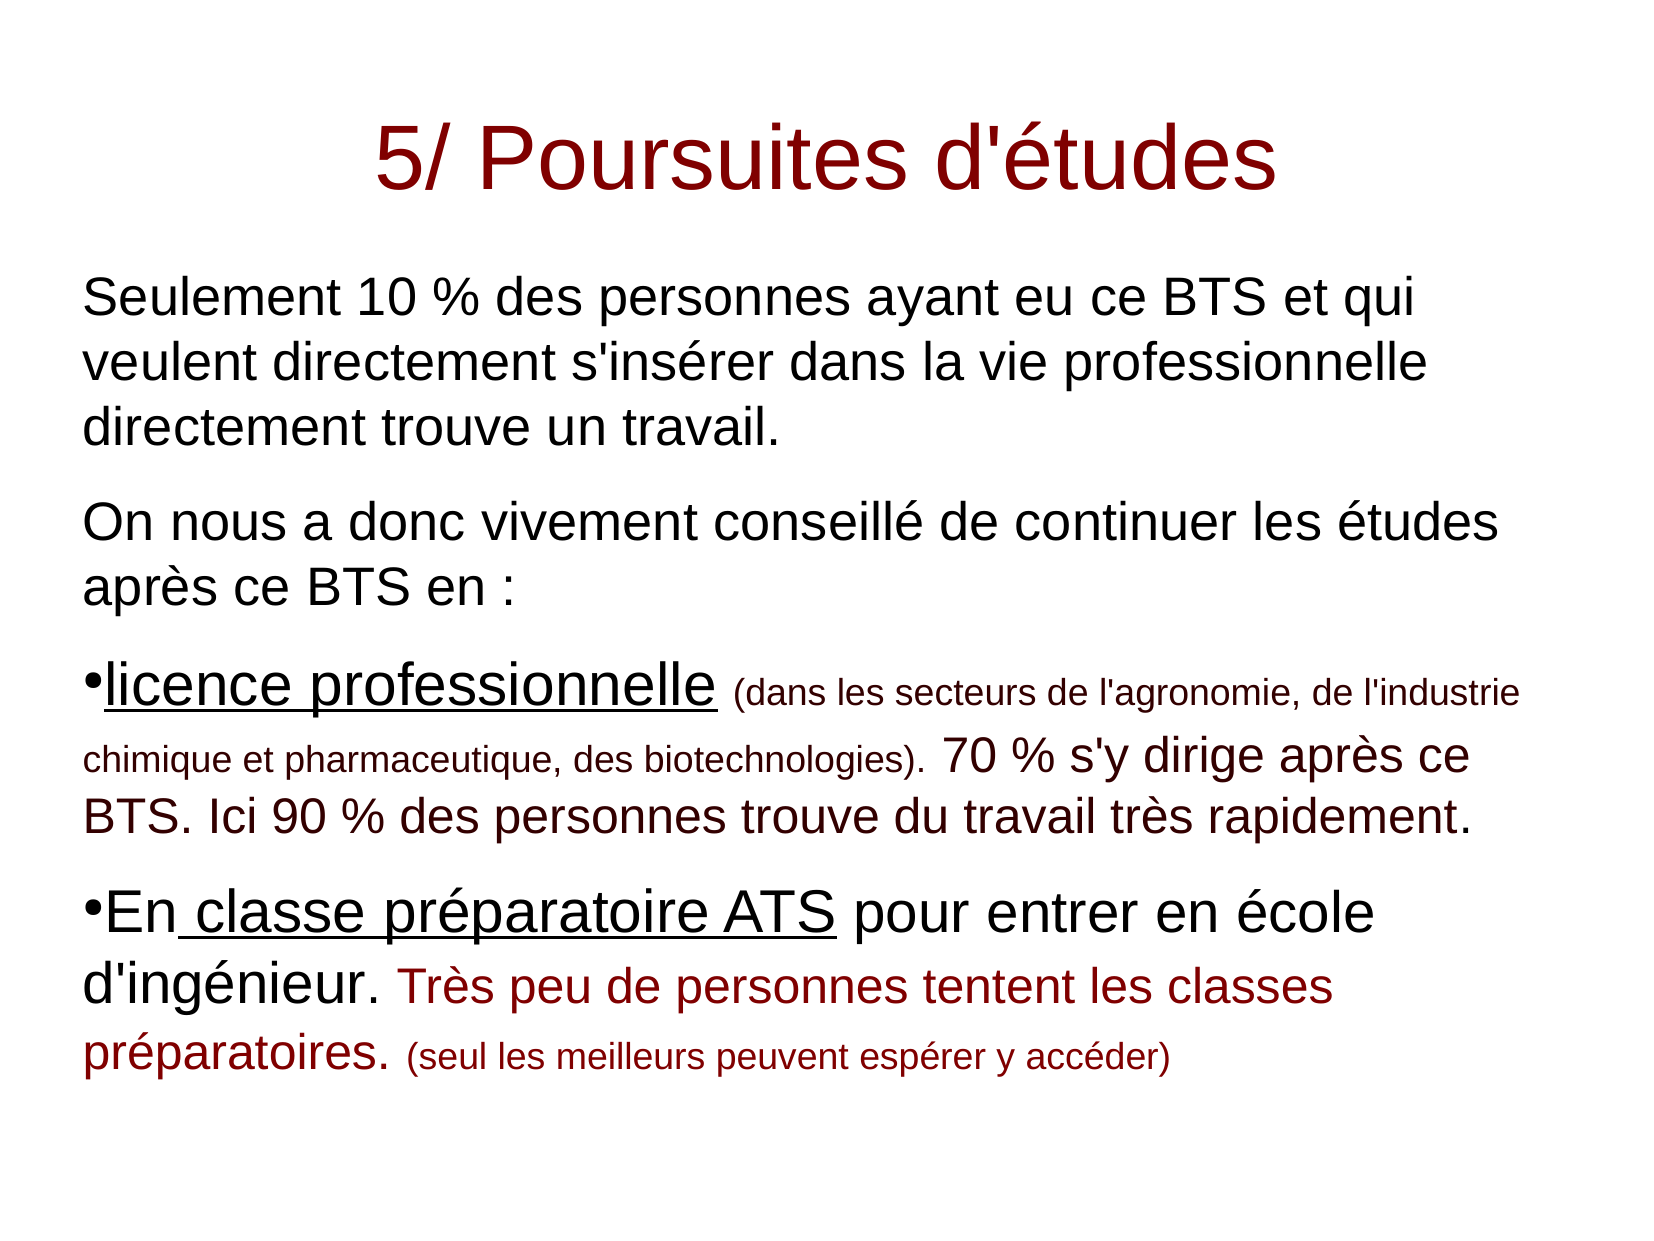

# 5/ Poursuites d'études
Seulement 10 % des personnes ayant eu ce BTS et qui veulent directement s'insérer dans la vie professionnelle directement trouve un travail.
On nous a donc vivement conseillé de continuer les études après ce BTS en :
licence professionnelle (dans les secteurs de l'agronomie, de l'industrie chimique et pharmaceutique, des biotechnologies). 70 % s'y dirige après ce BTS. Ici 90 % des personnes trouve du travail très rapidement.
En classe préparatoire ATS pour entrer en école d'ingénieur. Très peu de personnes tentent les classes préparatoires. (seul les meilleurs peuvent espérer y accéder)